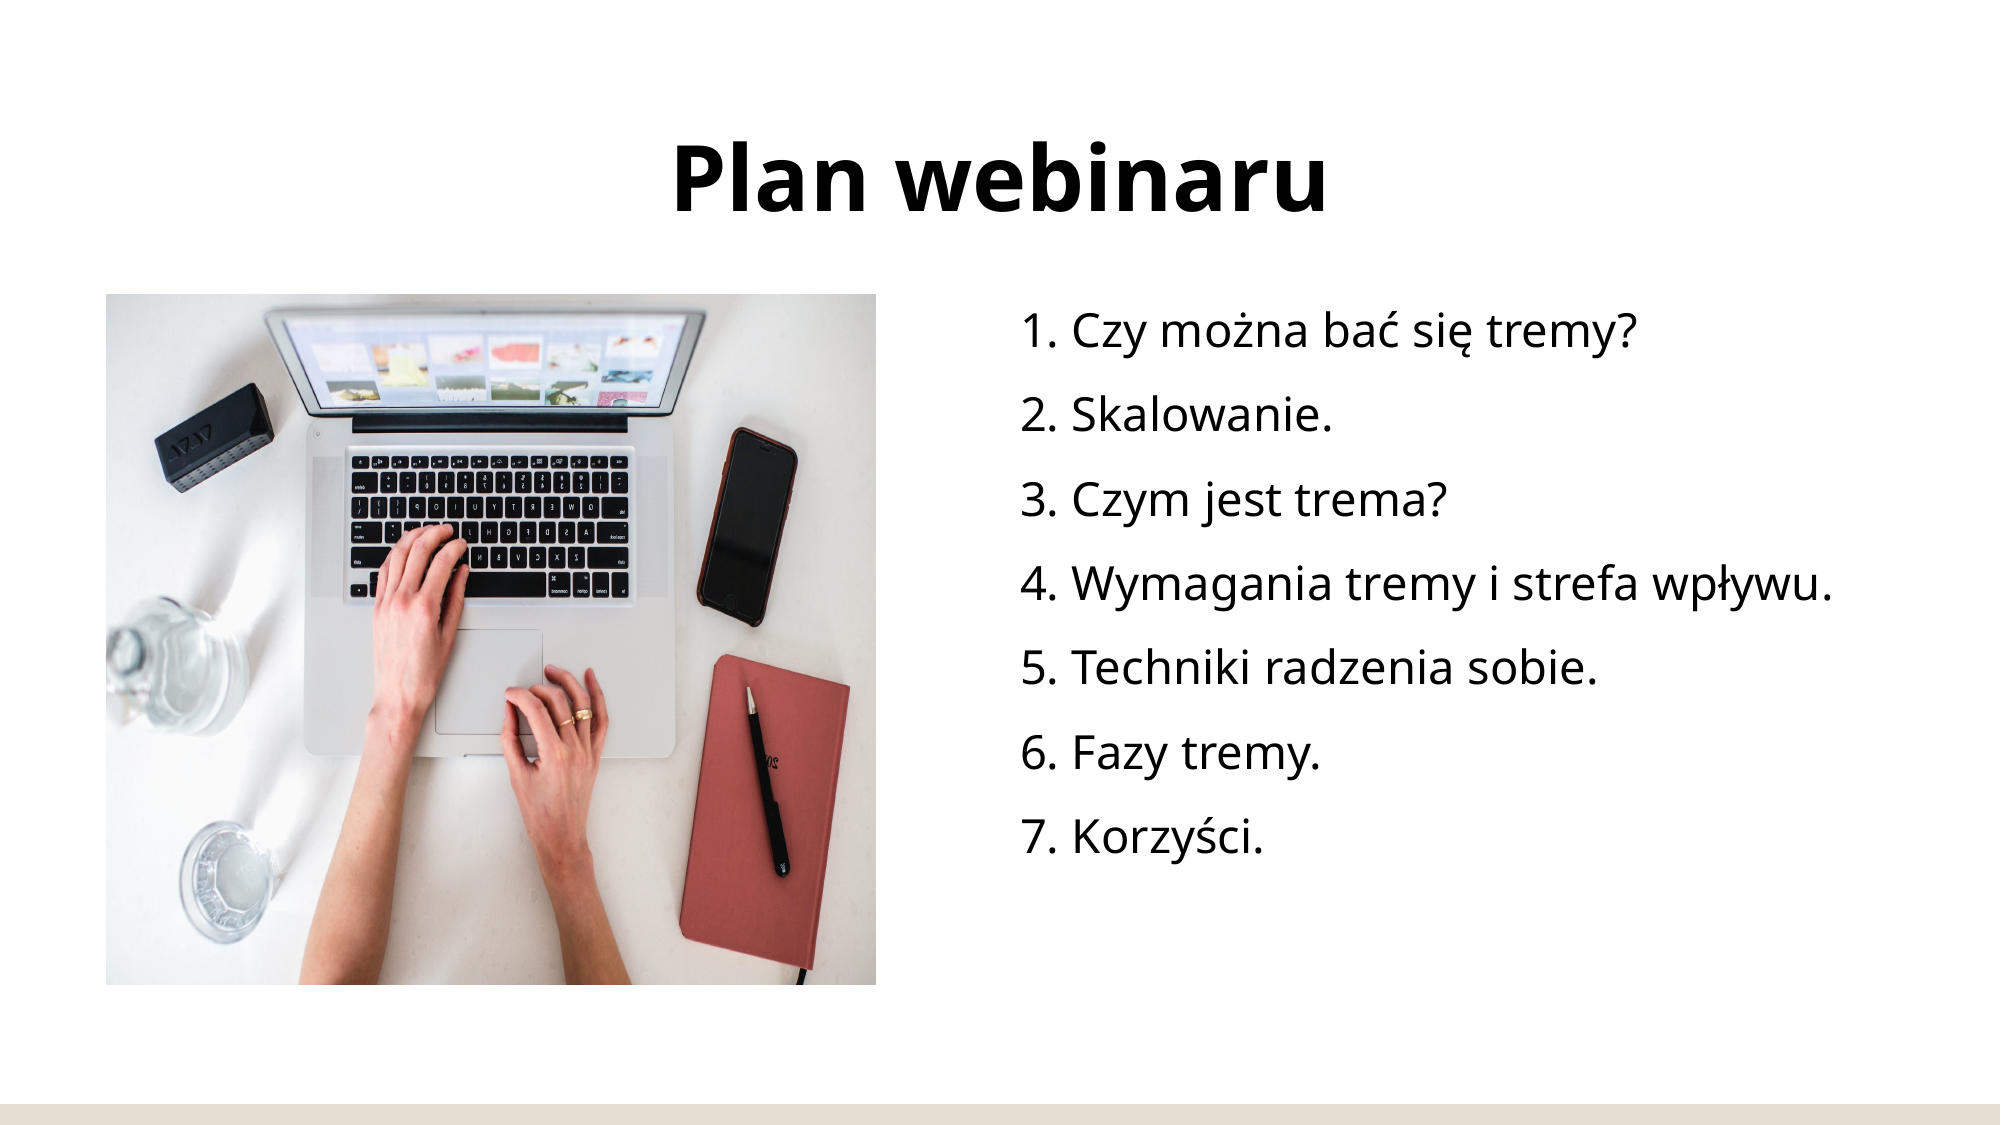

# Plan webinaru
1. Czy można bać się tremy?
2. Skalowanie.
3. Czym jest trema?
4. Wymagania tremy i strefa wpływu.
5. Techniki radzenia sobie.
6. Fazy tremy.
7. Korzyści.